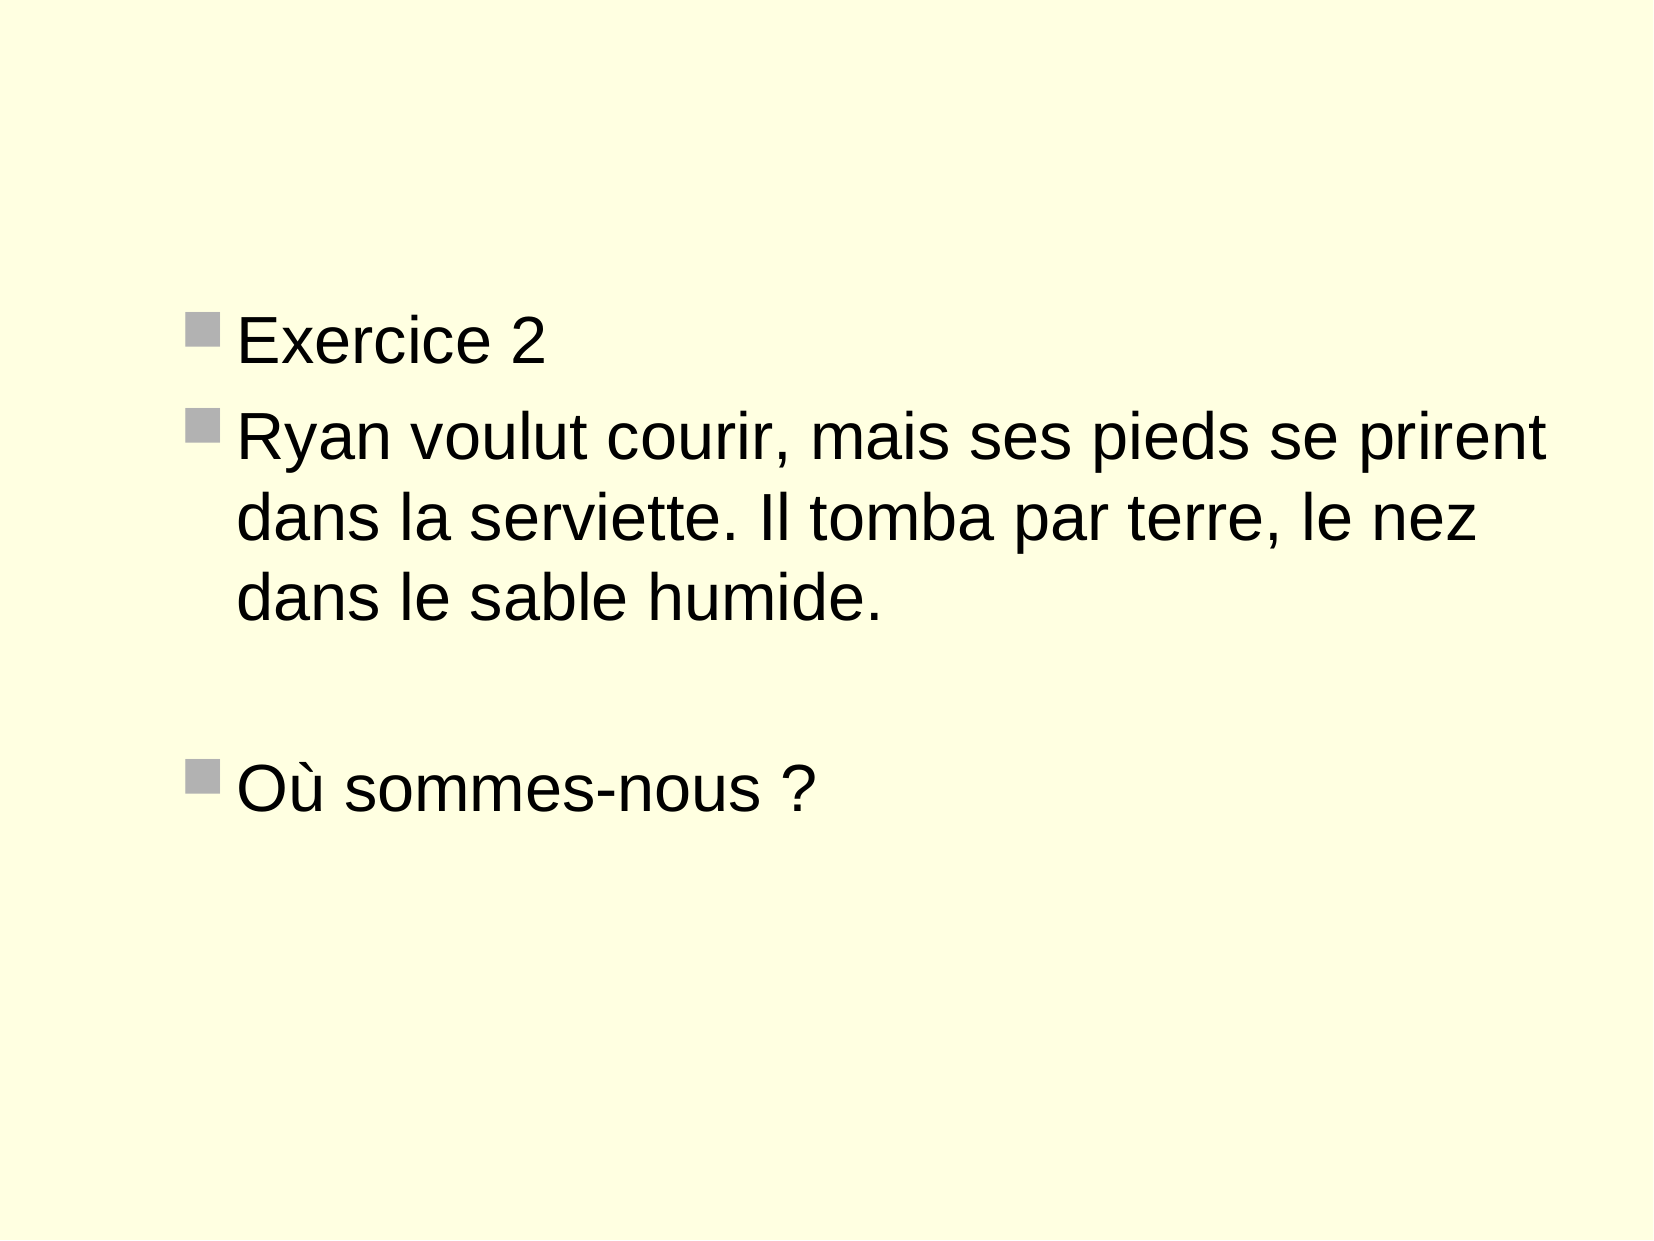

#
Exercice 2
Ryan voulut courir, mais ses pieds se prirent dans la serviette. Il tomba par terre, le nez dans le sable humide.
Où sommes-nous ?